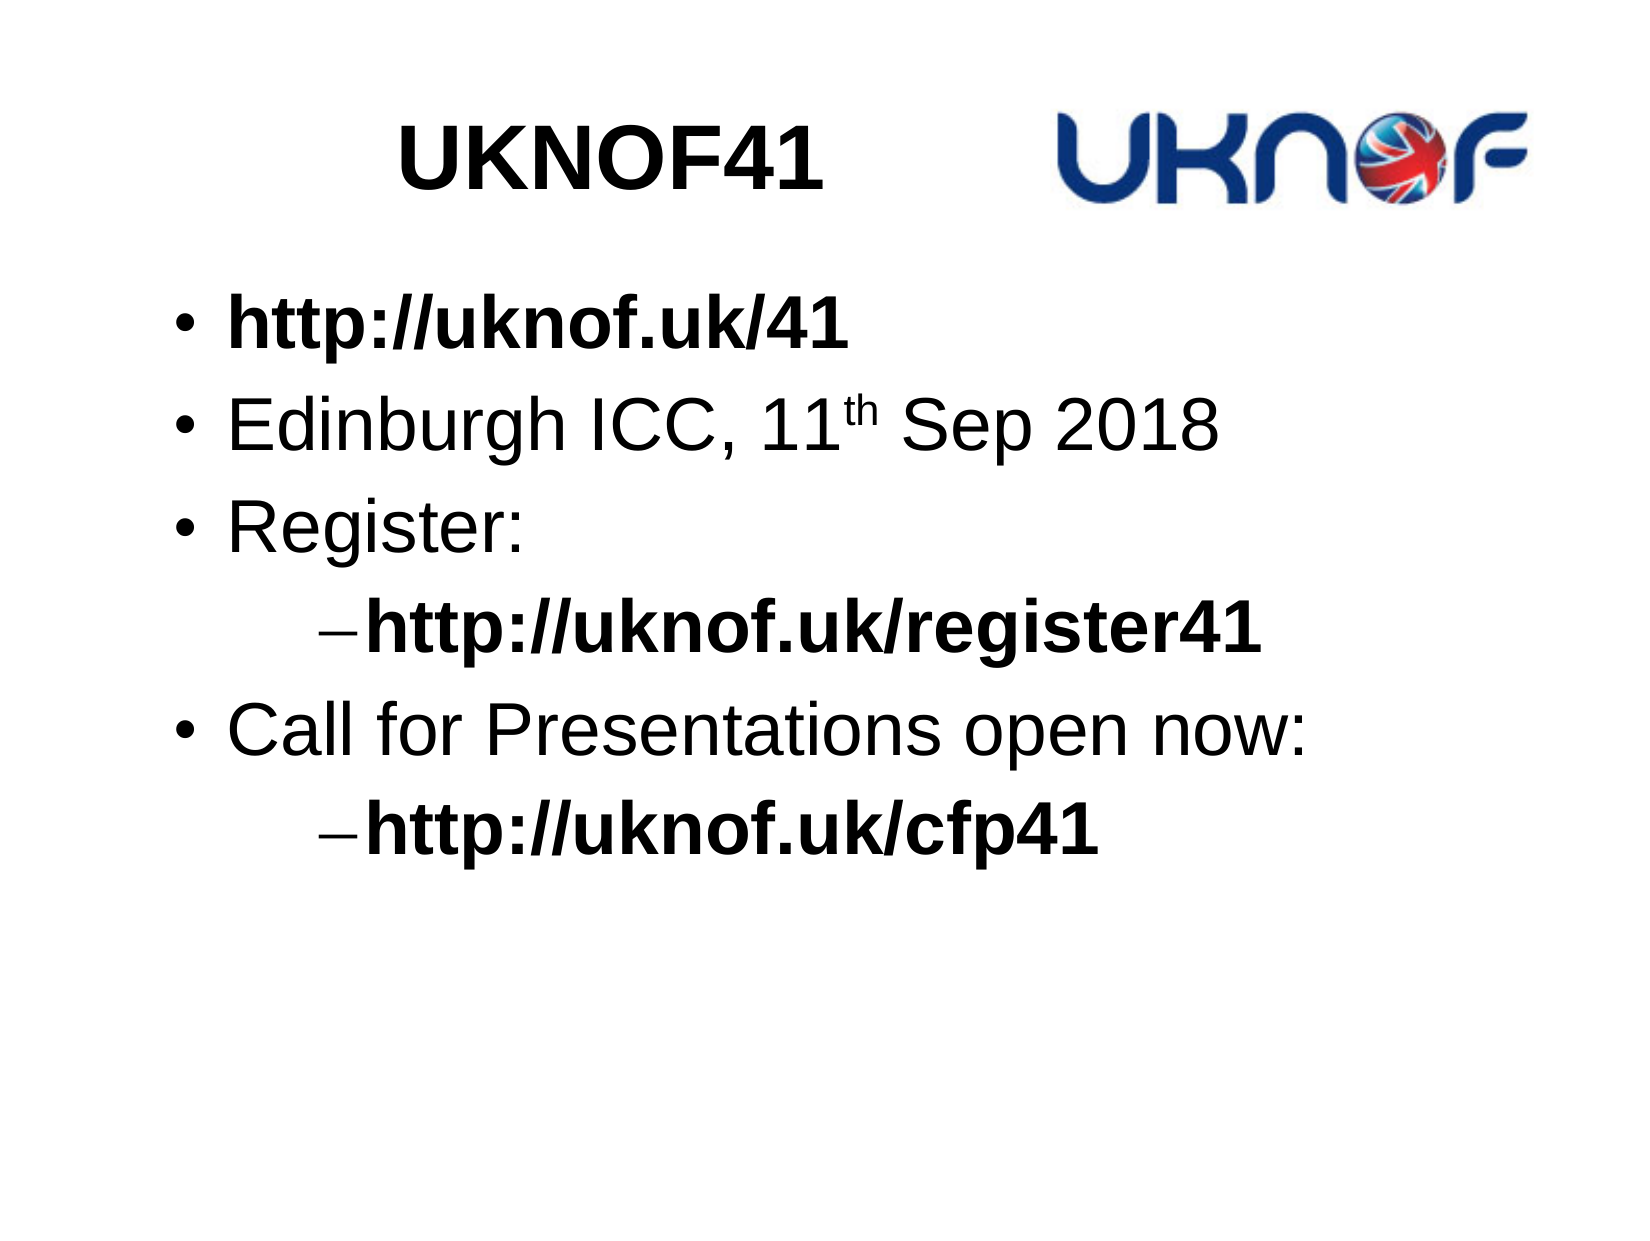

# UKNOF41
http://uknof.uk/41
Edinburgh ICC, 11th Sep 2018
Register:
http://uknof.uk/register41
Call for Presentations open now:
http://uknof.uk/cfp41